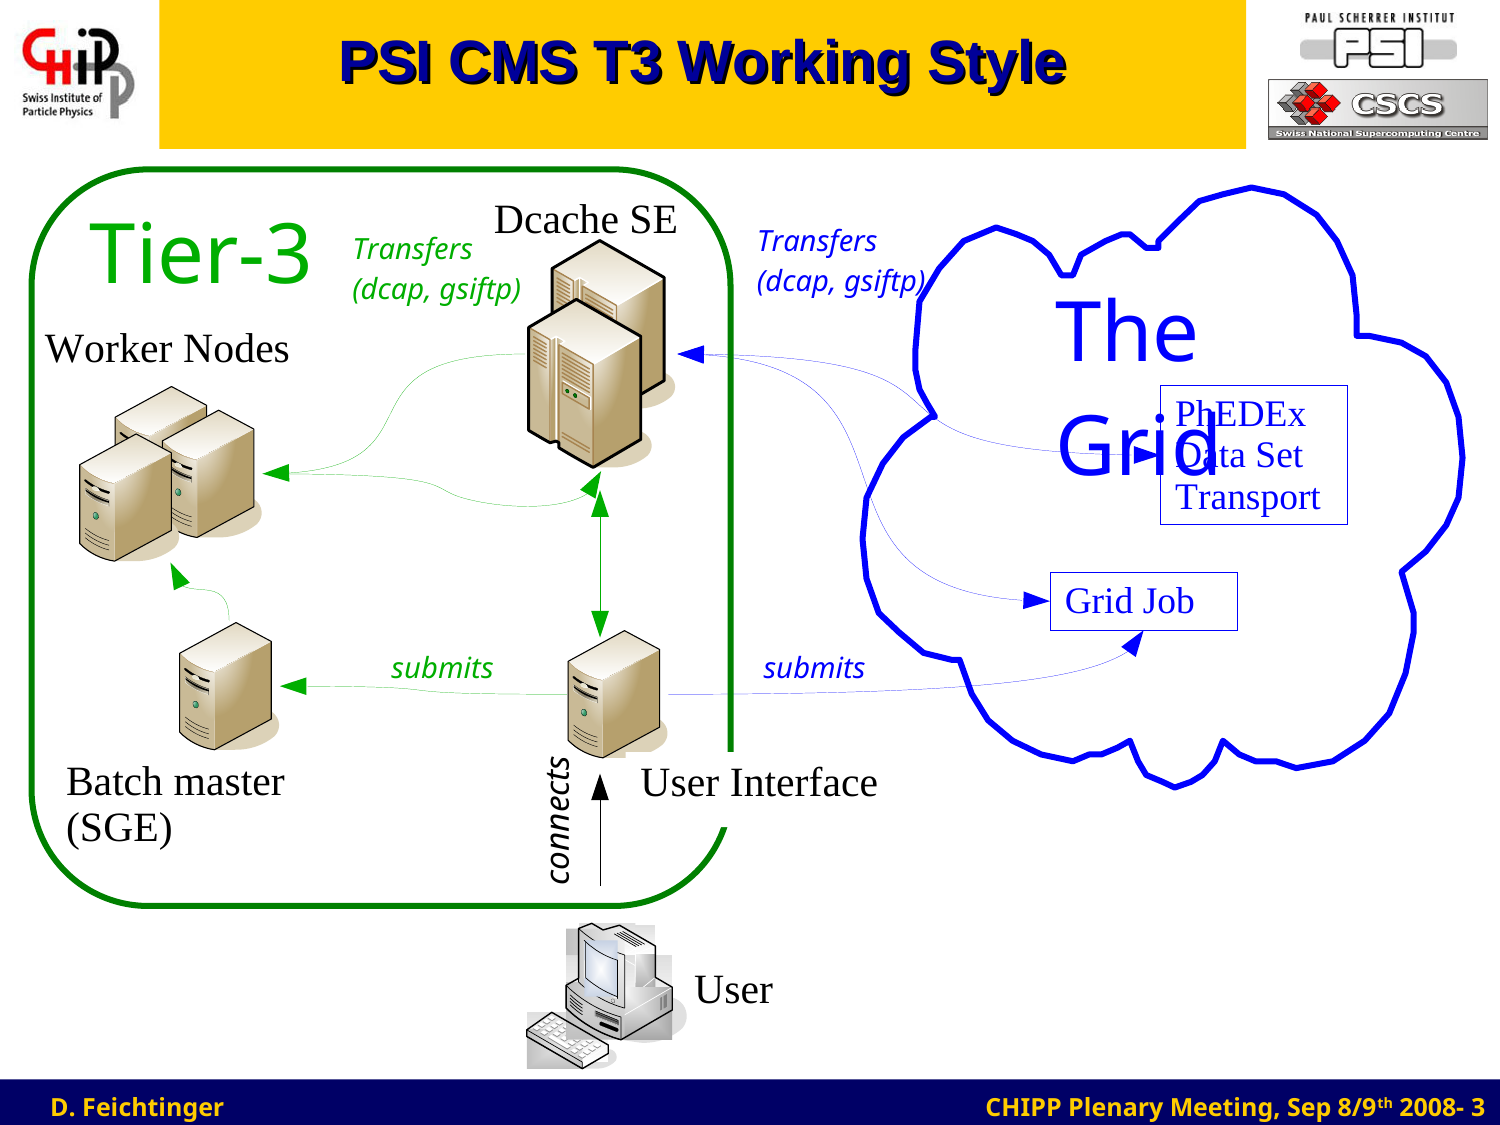

# PSI CMS T3 Working Style
Tier-3
Dcache SE
Transfers
(dcap, gsiftp)
Transfers
(dcap, gsiftp)
The Grid
Worker Nodes
PhEDEx Data Set Transport
Grid Job
submits
submits
Batch master (SGE)
User Interface
connects
User